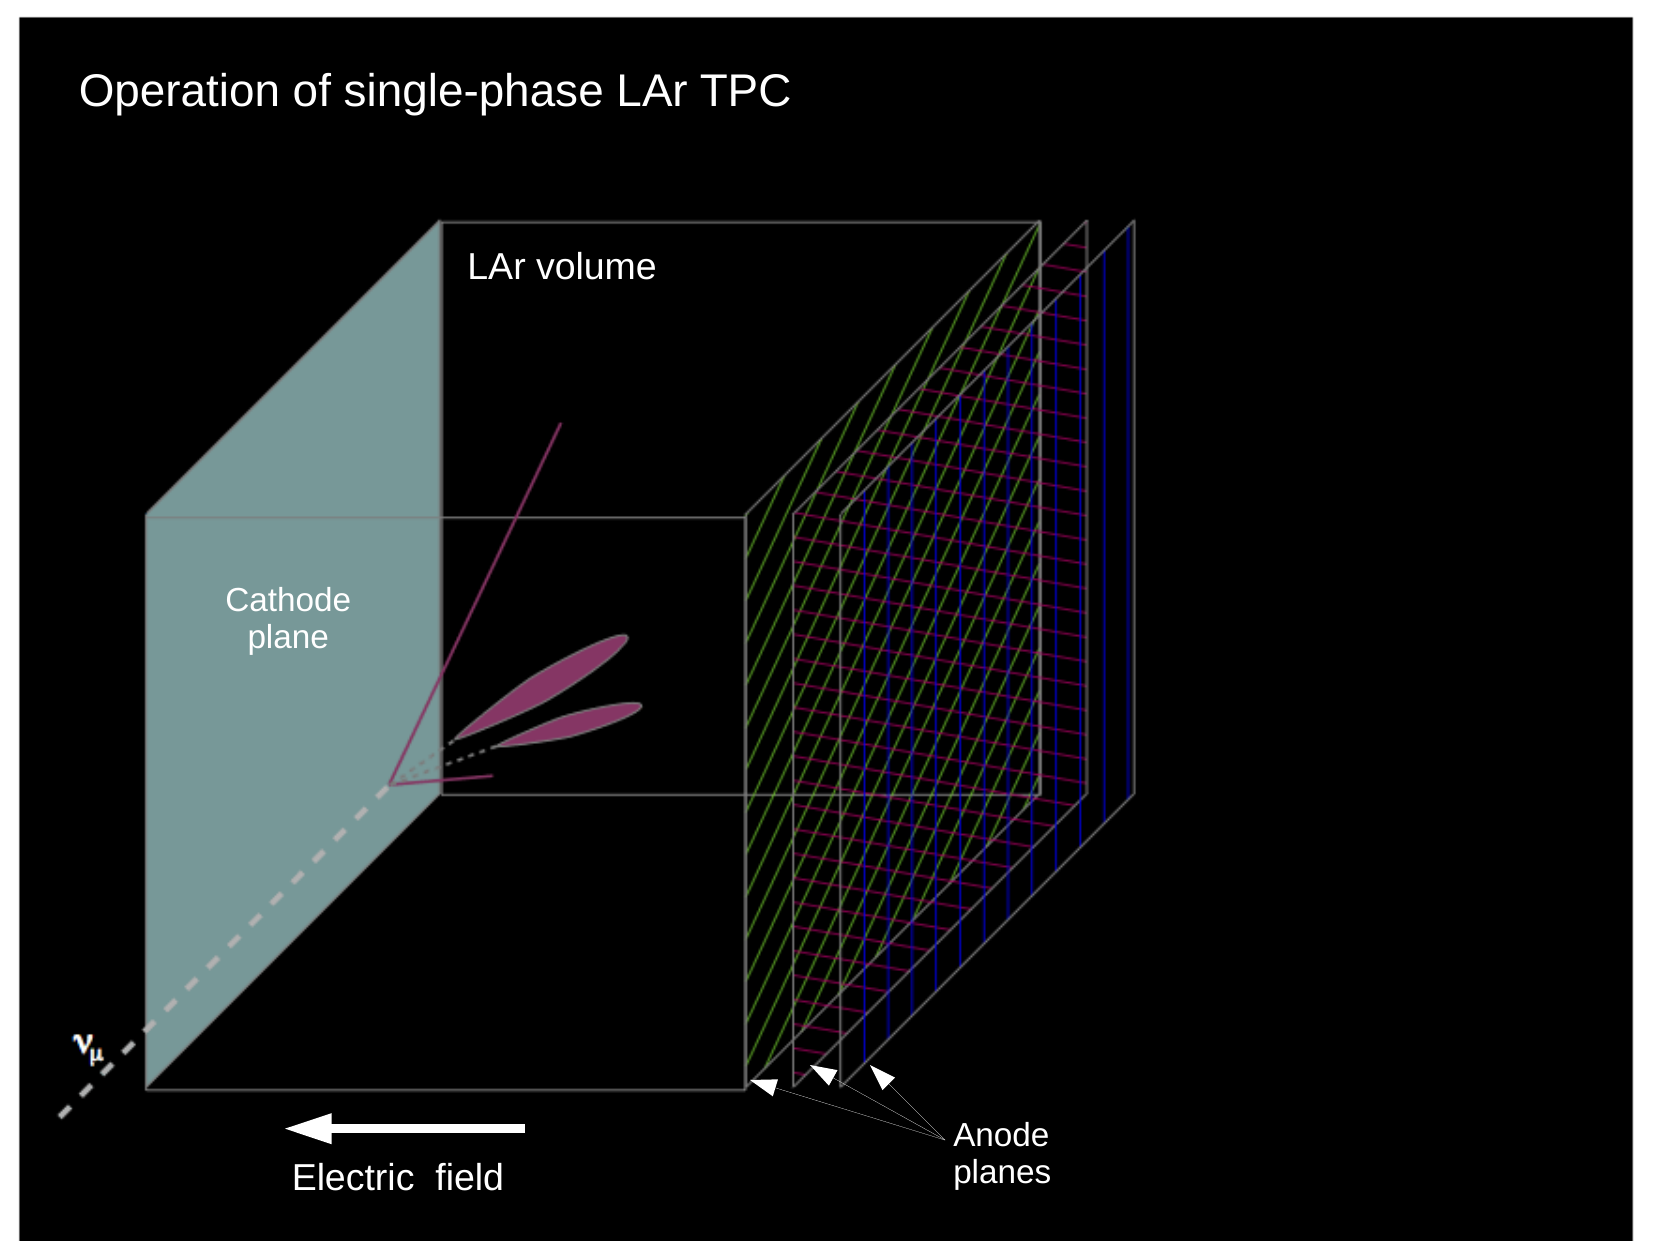

Operation of single-phase LAr TPC
LAr volume
Cathode
plane
Anode
planes
Electric field
82